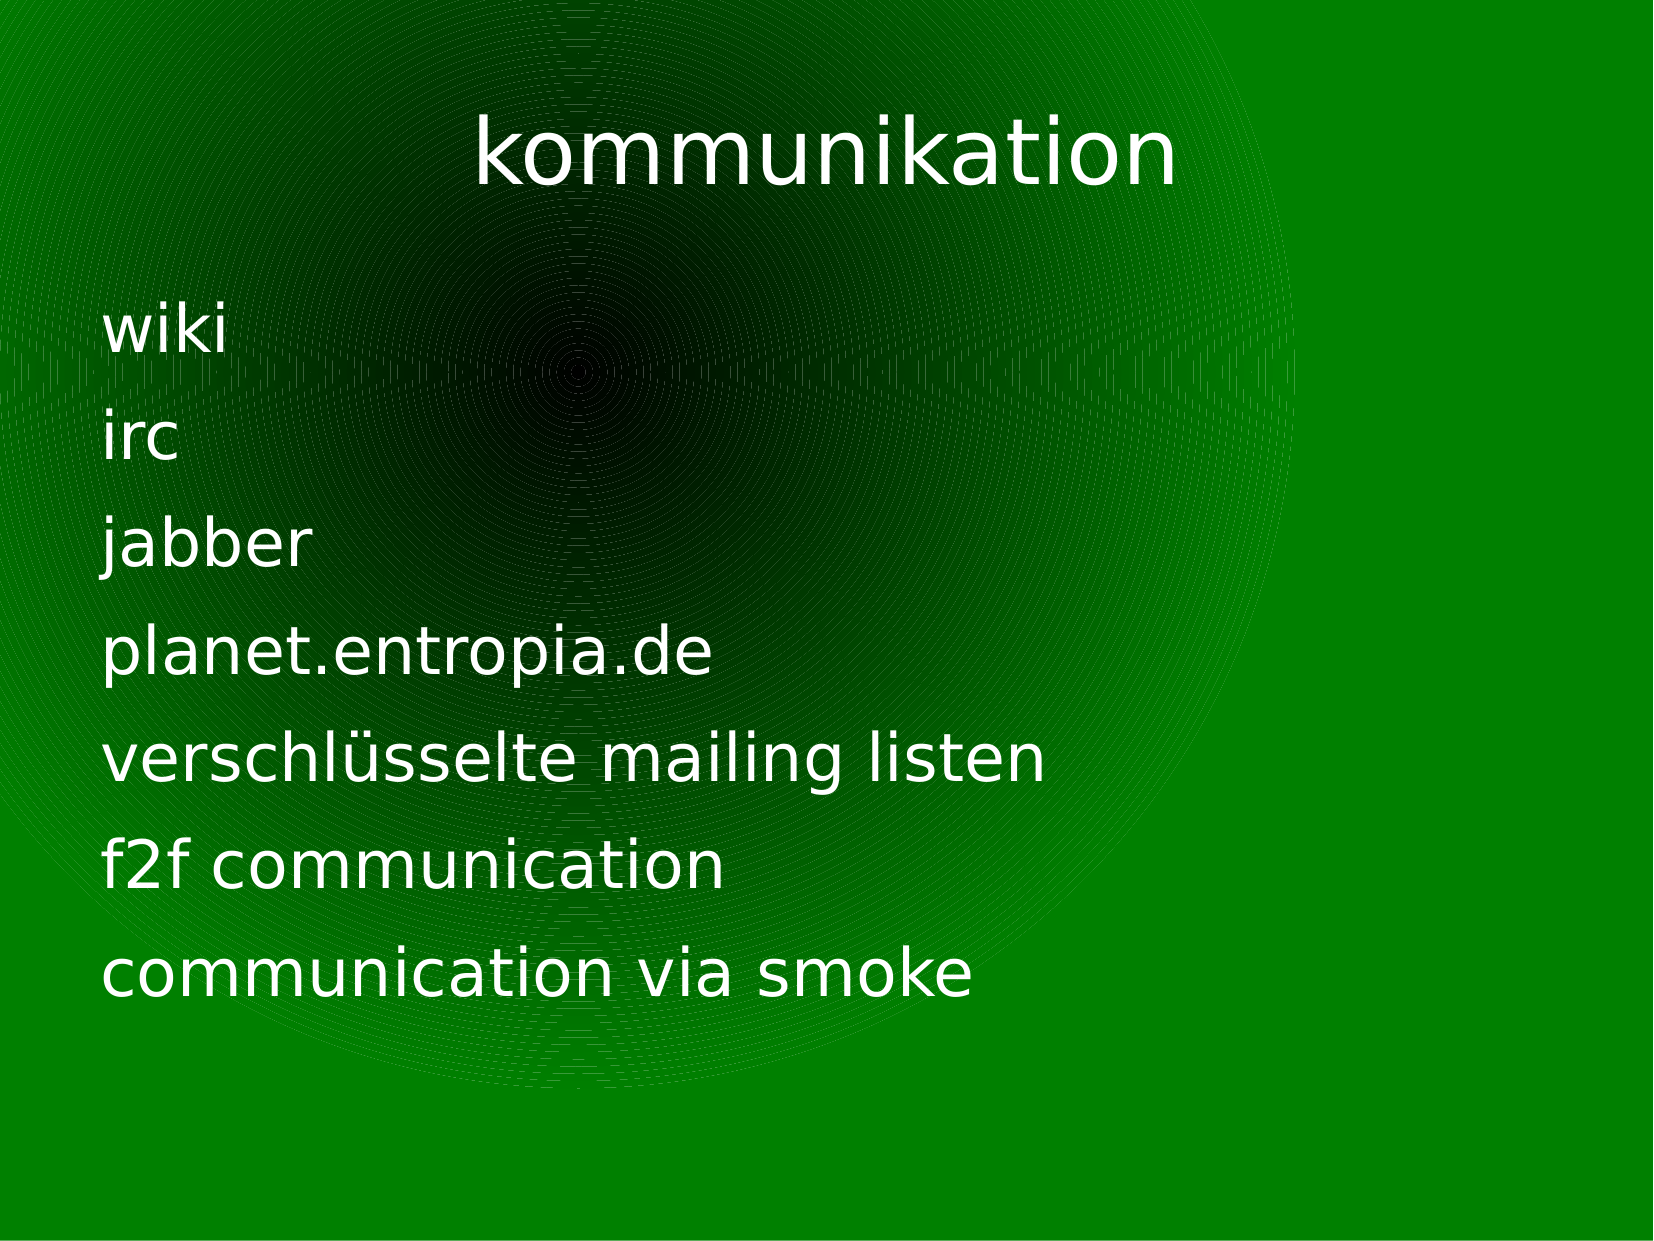

# kommunikation
wiki
irc
jabber
planet.entropia.de
verschlüsselte mailing listen
f2f communication
communication via smoke